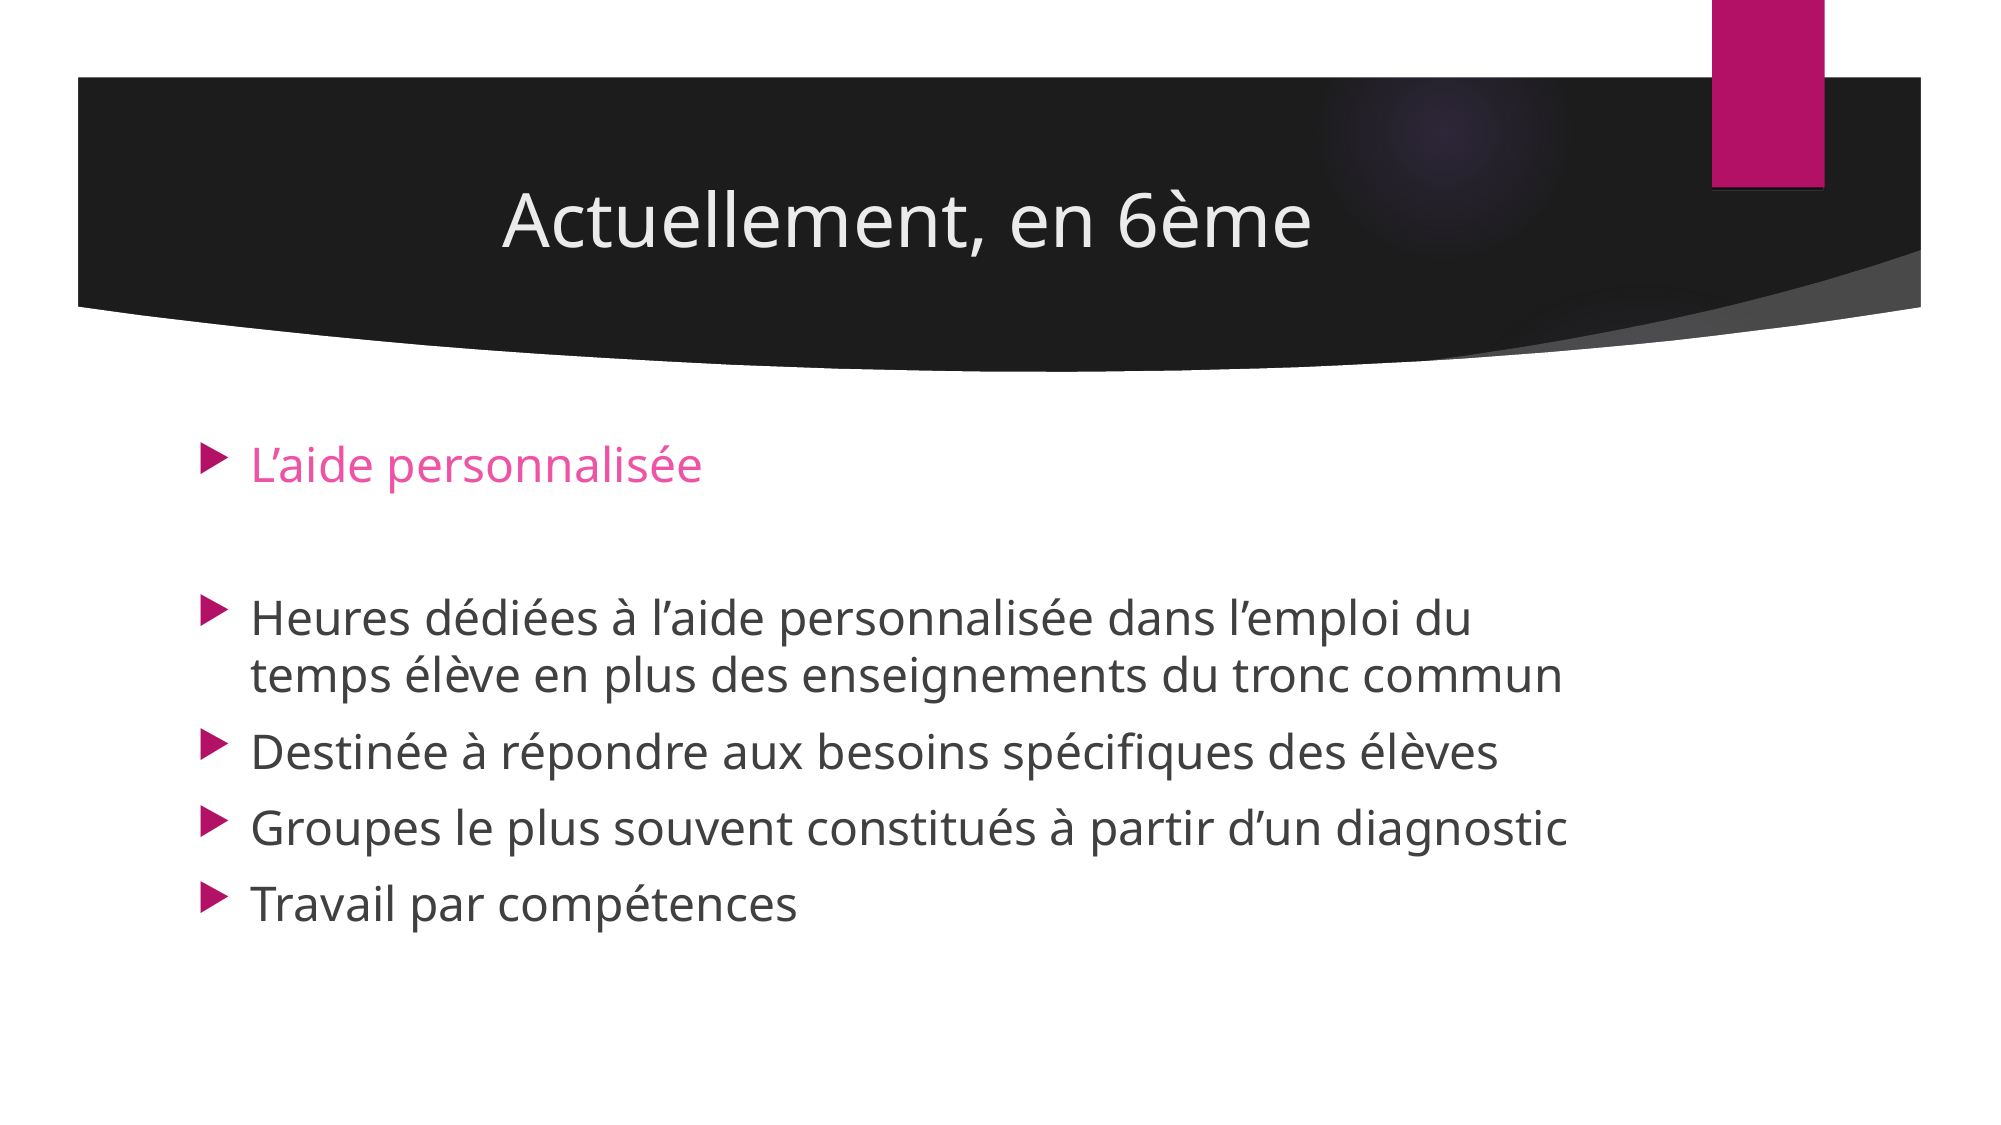

# Actuellement, en 6ème
L’aide personnalisée
Heures dédiées à l’aide personnalisée dans l’emploi du temps élève en plus des enseignements du tronc commun
Destinée à répondre aux besoins spécifiques des élèves
Groupes le plus souvent constitués à partir d’un diagnostic
Travail par compétences